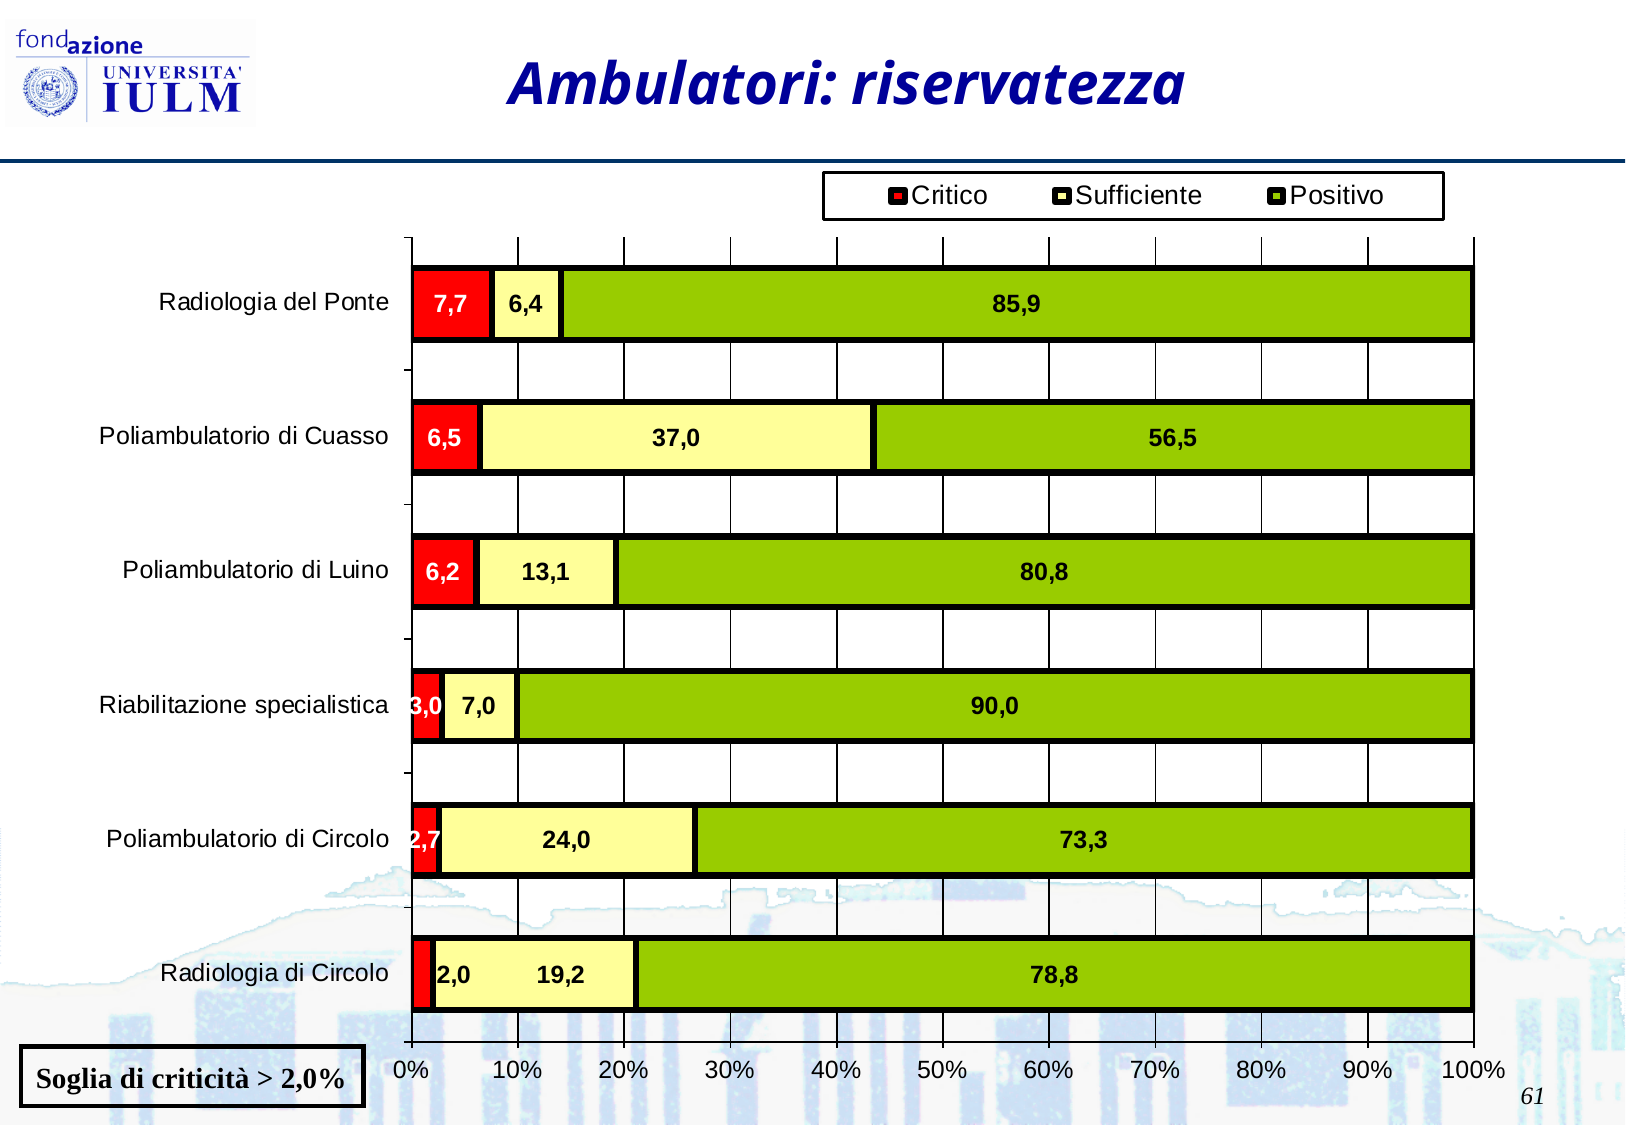

Ambulatori: riservatezza
Soglia di criticità > 2,0%